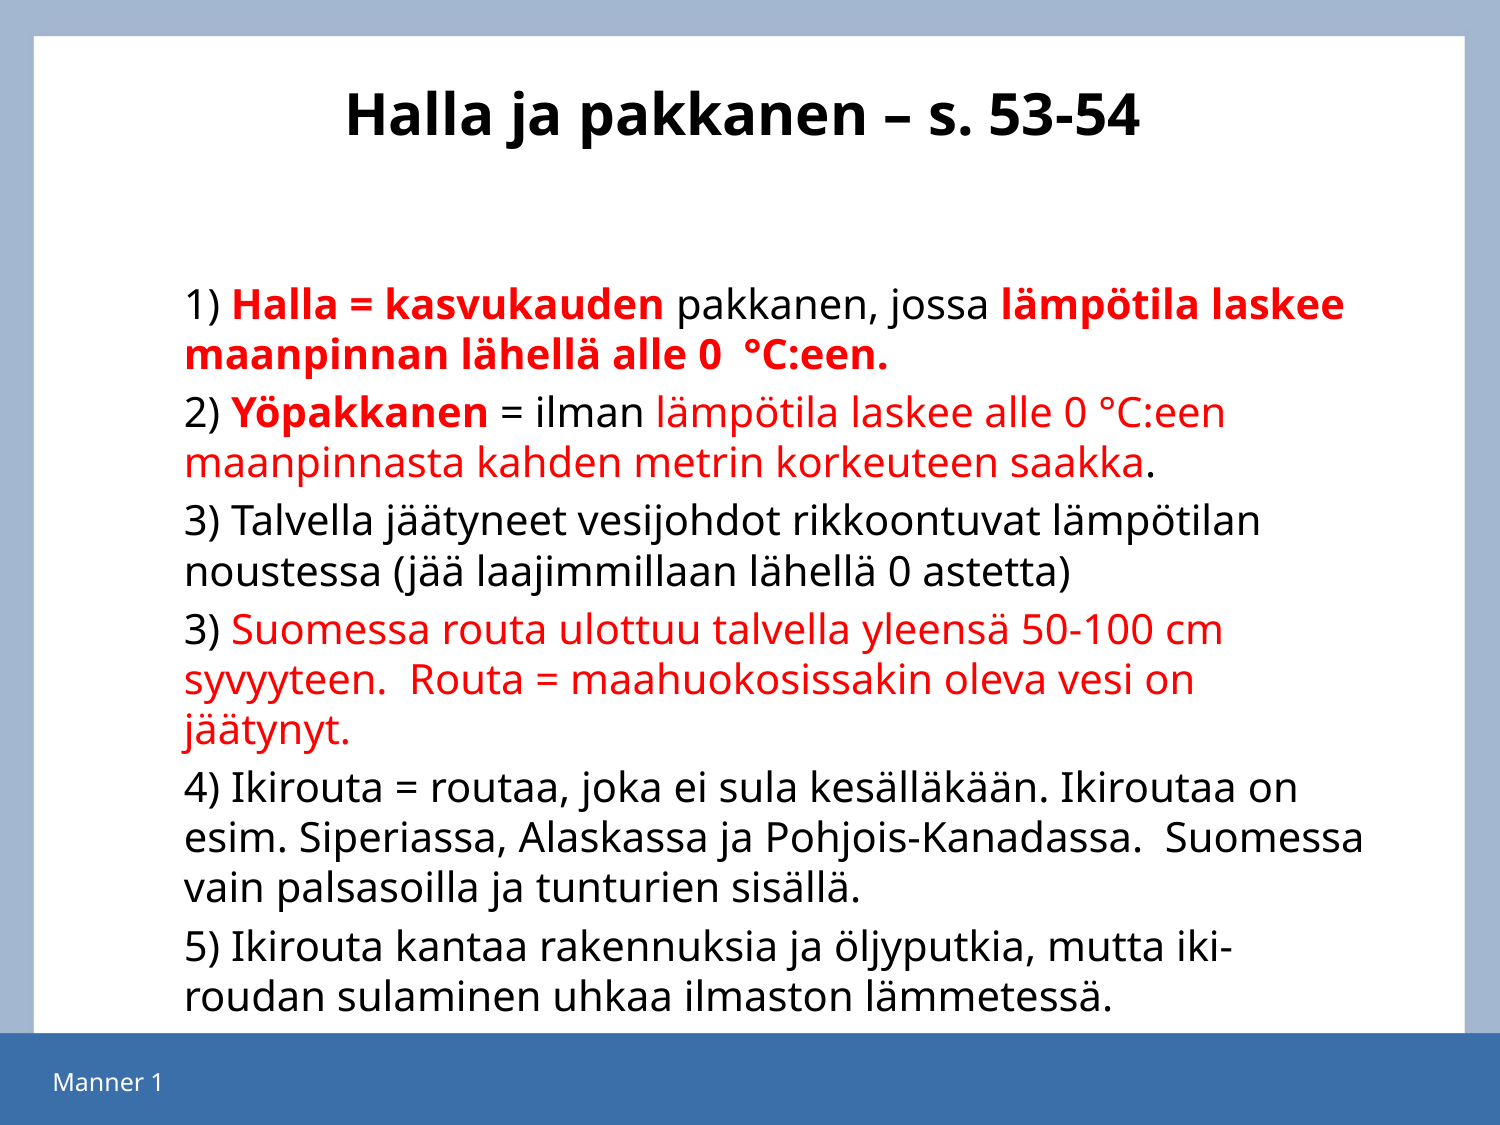

# Halla ja pakkanen – s. 53-54
1) Halla = kasvukauden pakkanen, jossa lämpötila laskee maanpinnan lähellä alle 0 °C:een.
2) Yöpakkanen = ilman lämpötila laskee alle 0 °C:een maanpinnasta kahden metrin korkeuteen saakka.
3) Talvella jäätyneet vesijohdot rikkoontuvat lämpötilan noustessa (jää laajimmillaan lähellä 0 astetta)
3) Suomessa routa ulottuu talvella yleensä 50-100 cm syvyyteen. Routa = maahuokosissakin oleva vesi on jäätynyt.
4) Ikirouta = routaa, joka ei sula kesälläkään. Ikiroutaa on esim. Siperiassa, Alaskassa ja Pohjois-Kanadassa. Suomessa vain palsasoilla ja tunturien sisällä.
5) Ikirouta kantaa rakennuksia ja öljyputkia, mutta iki-roudan sulaminen uhkaa ilmaston lämmetessä.